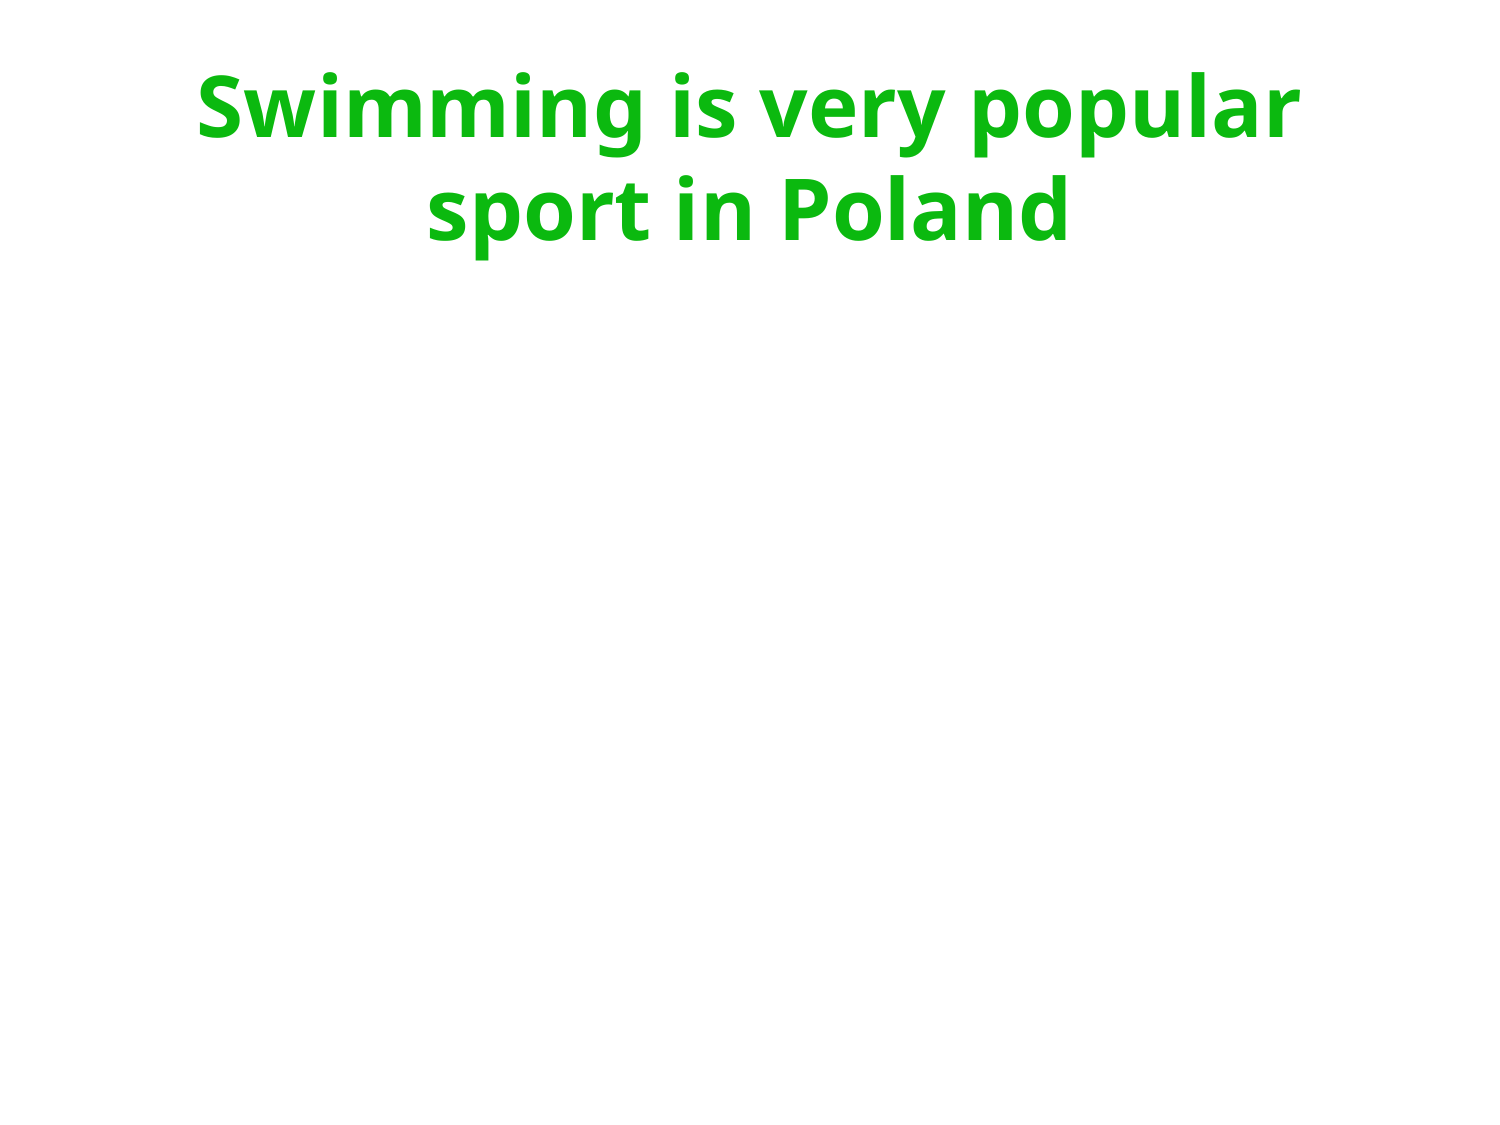

# Swimming is very popular sport in Poland